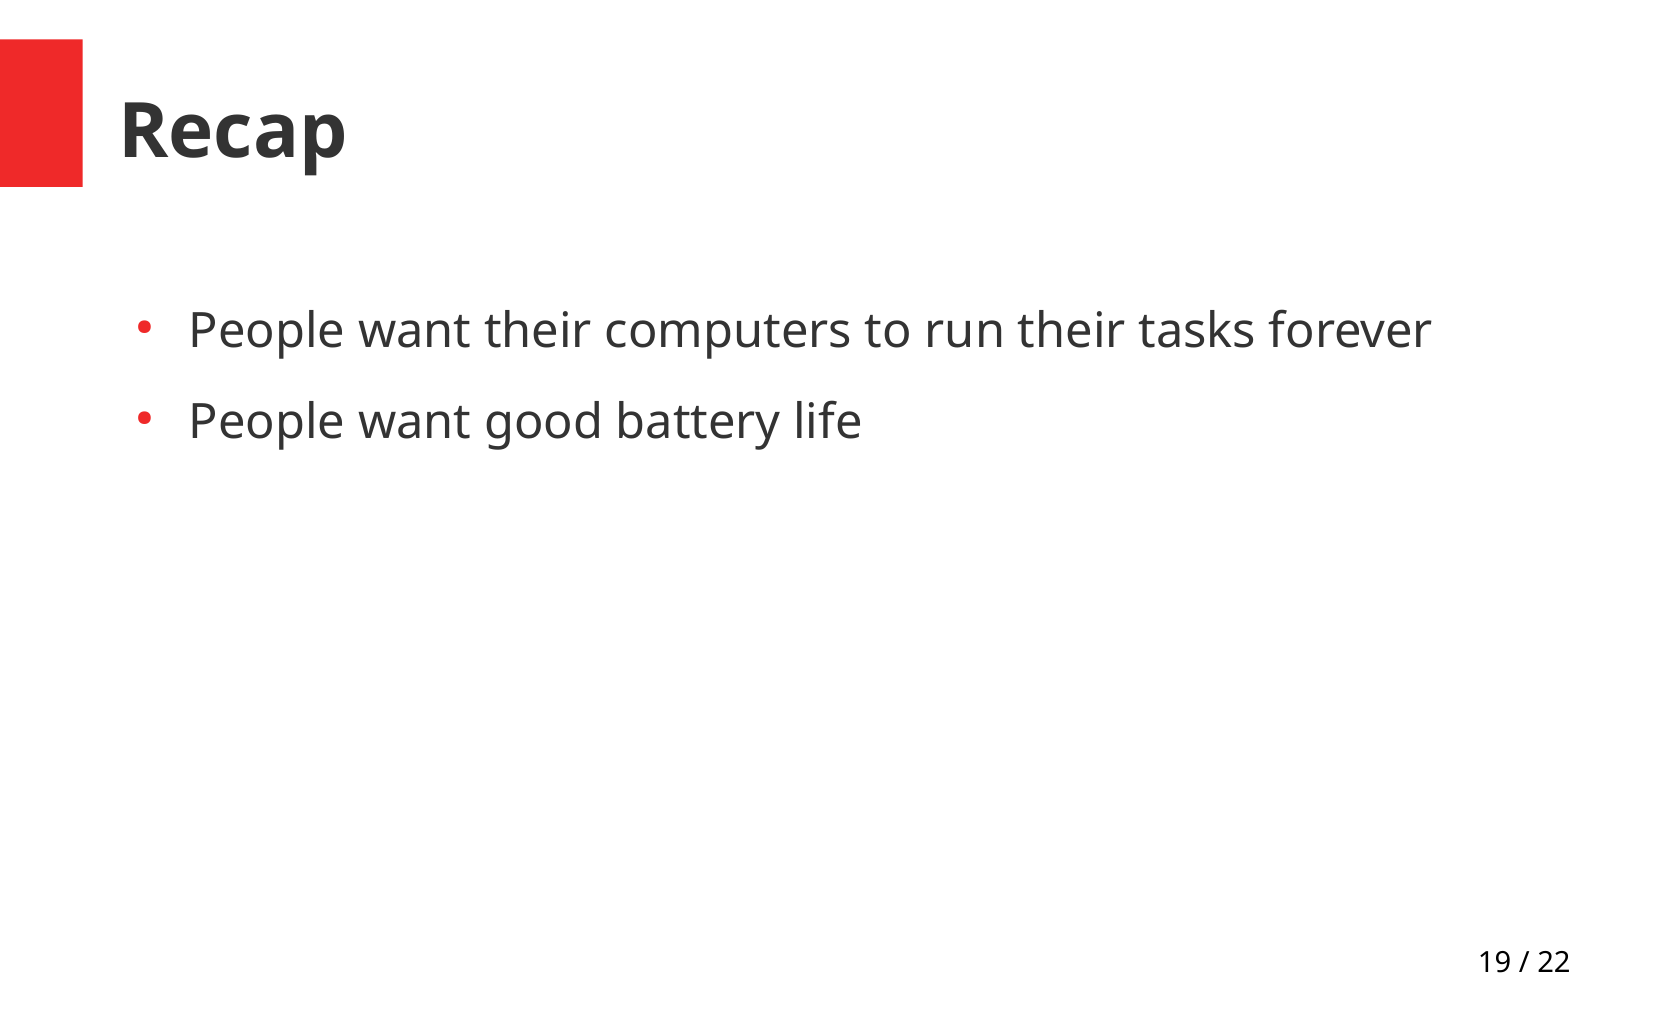

# Recap
People want their computers to run their tasks forever
People want good battery life
19